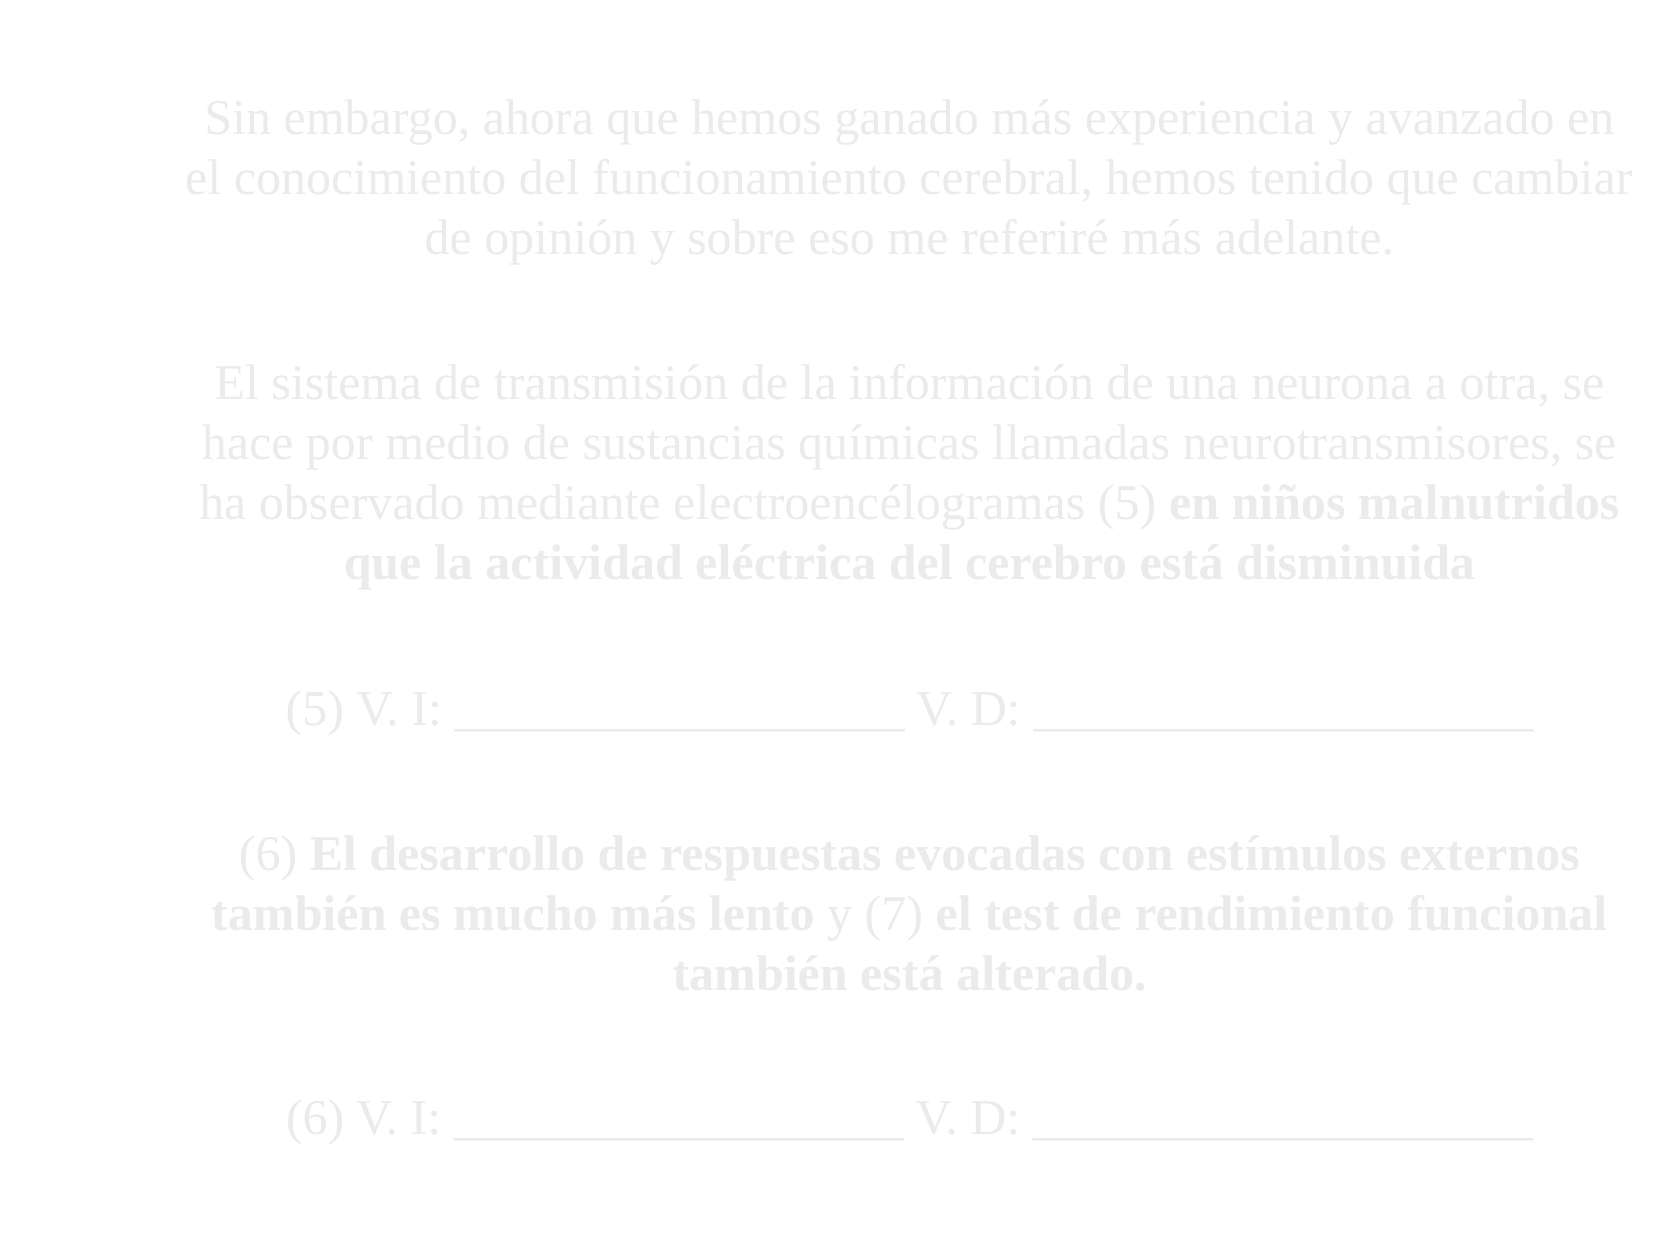

# Sin embargo, ahora que hemos ganado más experiencia y avanzado en el conocimiento del funcionamiento cerebral, hemos tenido que cambiar de opinión y sobre eso me referiré más adelante.
El sistema de transmisión de la información de una neurona a otra, se hace por medio de sustancias químicas llamadas neurotransmisores, se ha observado mediante electroencélogramas (5) en niños malnutridos que la actividad eléctrica del cerebro está disminuida
(5) V. I: __________________ V. D: ____________________
(6) El desarrollo de respuestas evocadas con estímulos externos también es mucho más lento y (7) el test de rendimiento funcional también está alterado.
(6) V. I: __________________ V. D: ____________________
(7) V. I: __________________ V. D: ____________________